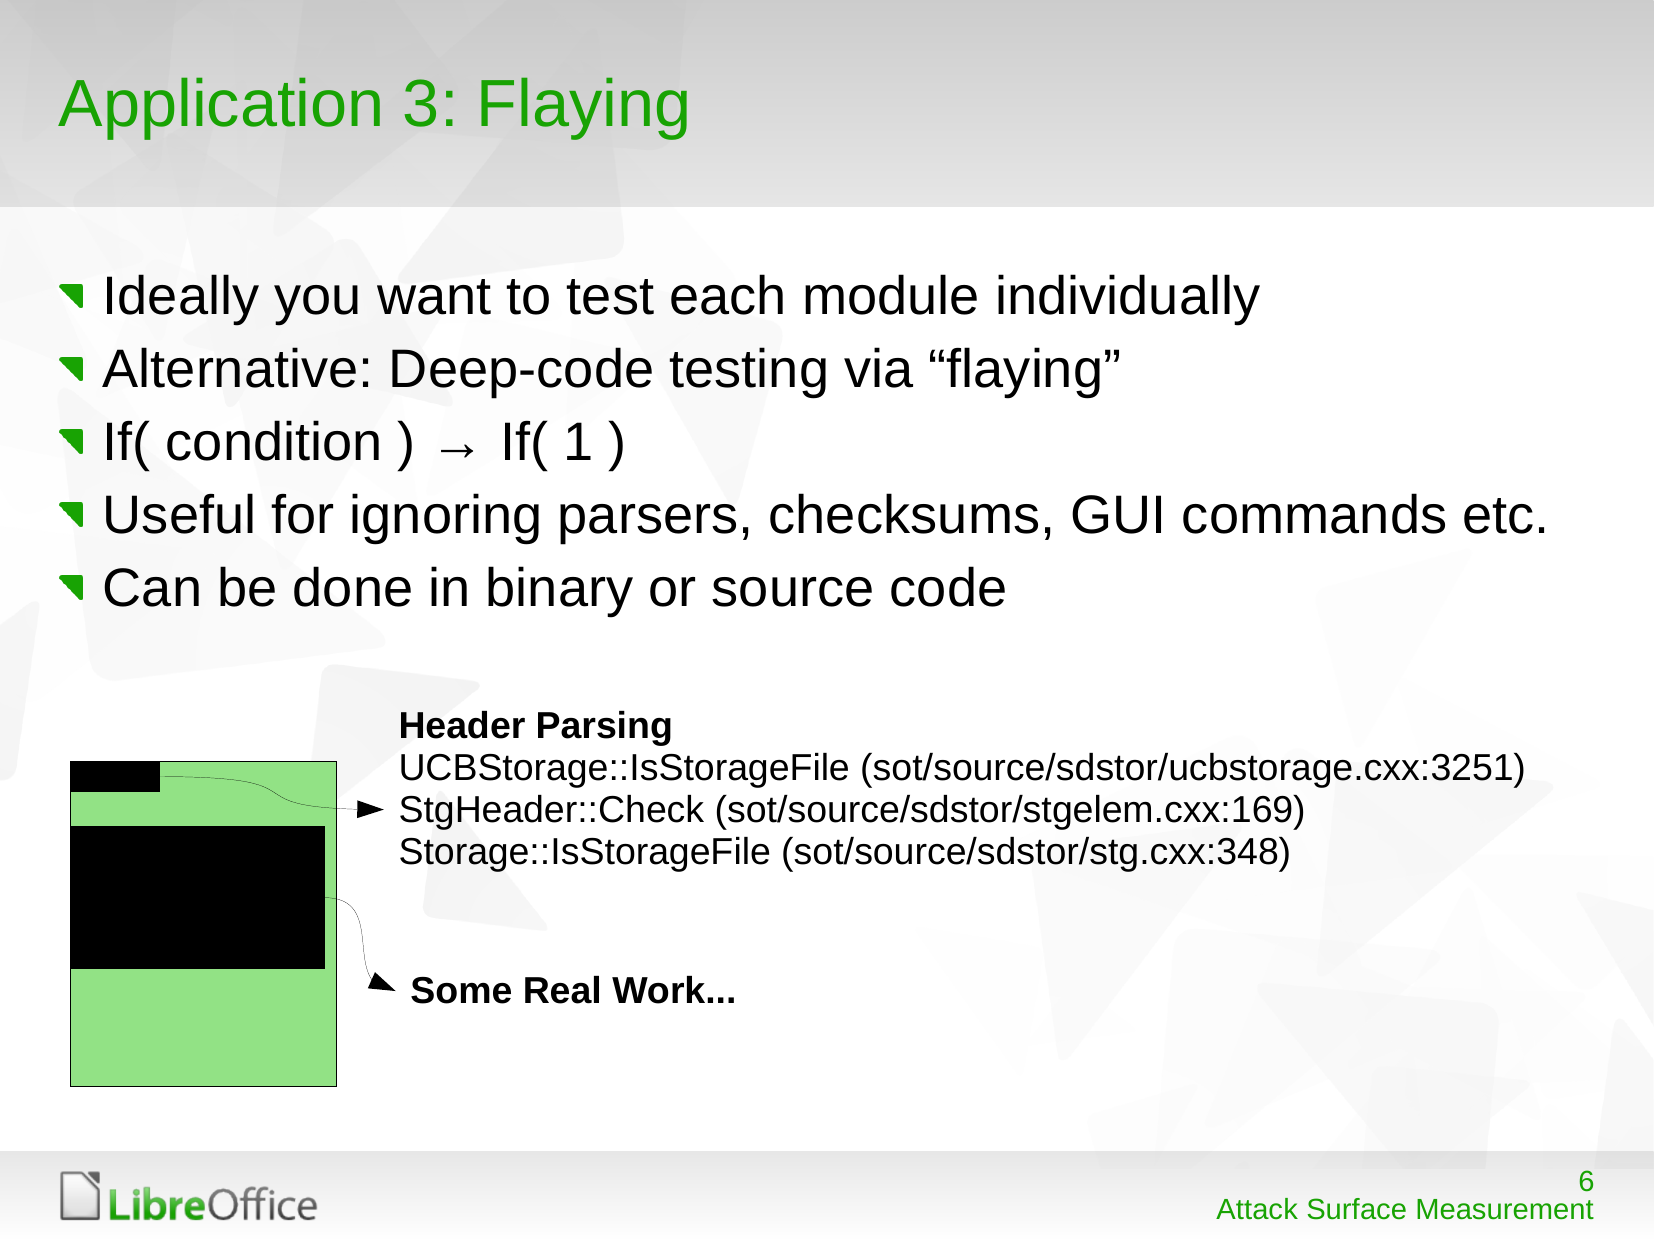

# Application 3: Flaying
Ideally you want to test each module individually
Alternative: Deep-code testing via “flaying”
If( condition ) → If( 1 )
Useful for ignoring parsers, checksums, GUI commands etc.
Can be done in binary or source code
Header Parsing
UCBStorage::IsStorageFile (sot/source/sdstor/ucbstorage.cxx:3251)
StgHeader::Check (sot/source/sdstor/stgelem.cxx:169)
Storage::IsStorageFile (sot/source/sdstor/stg.cxx:348)
Some Real Work...
6
Attack Surface Measurement